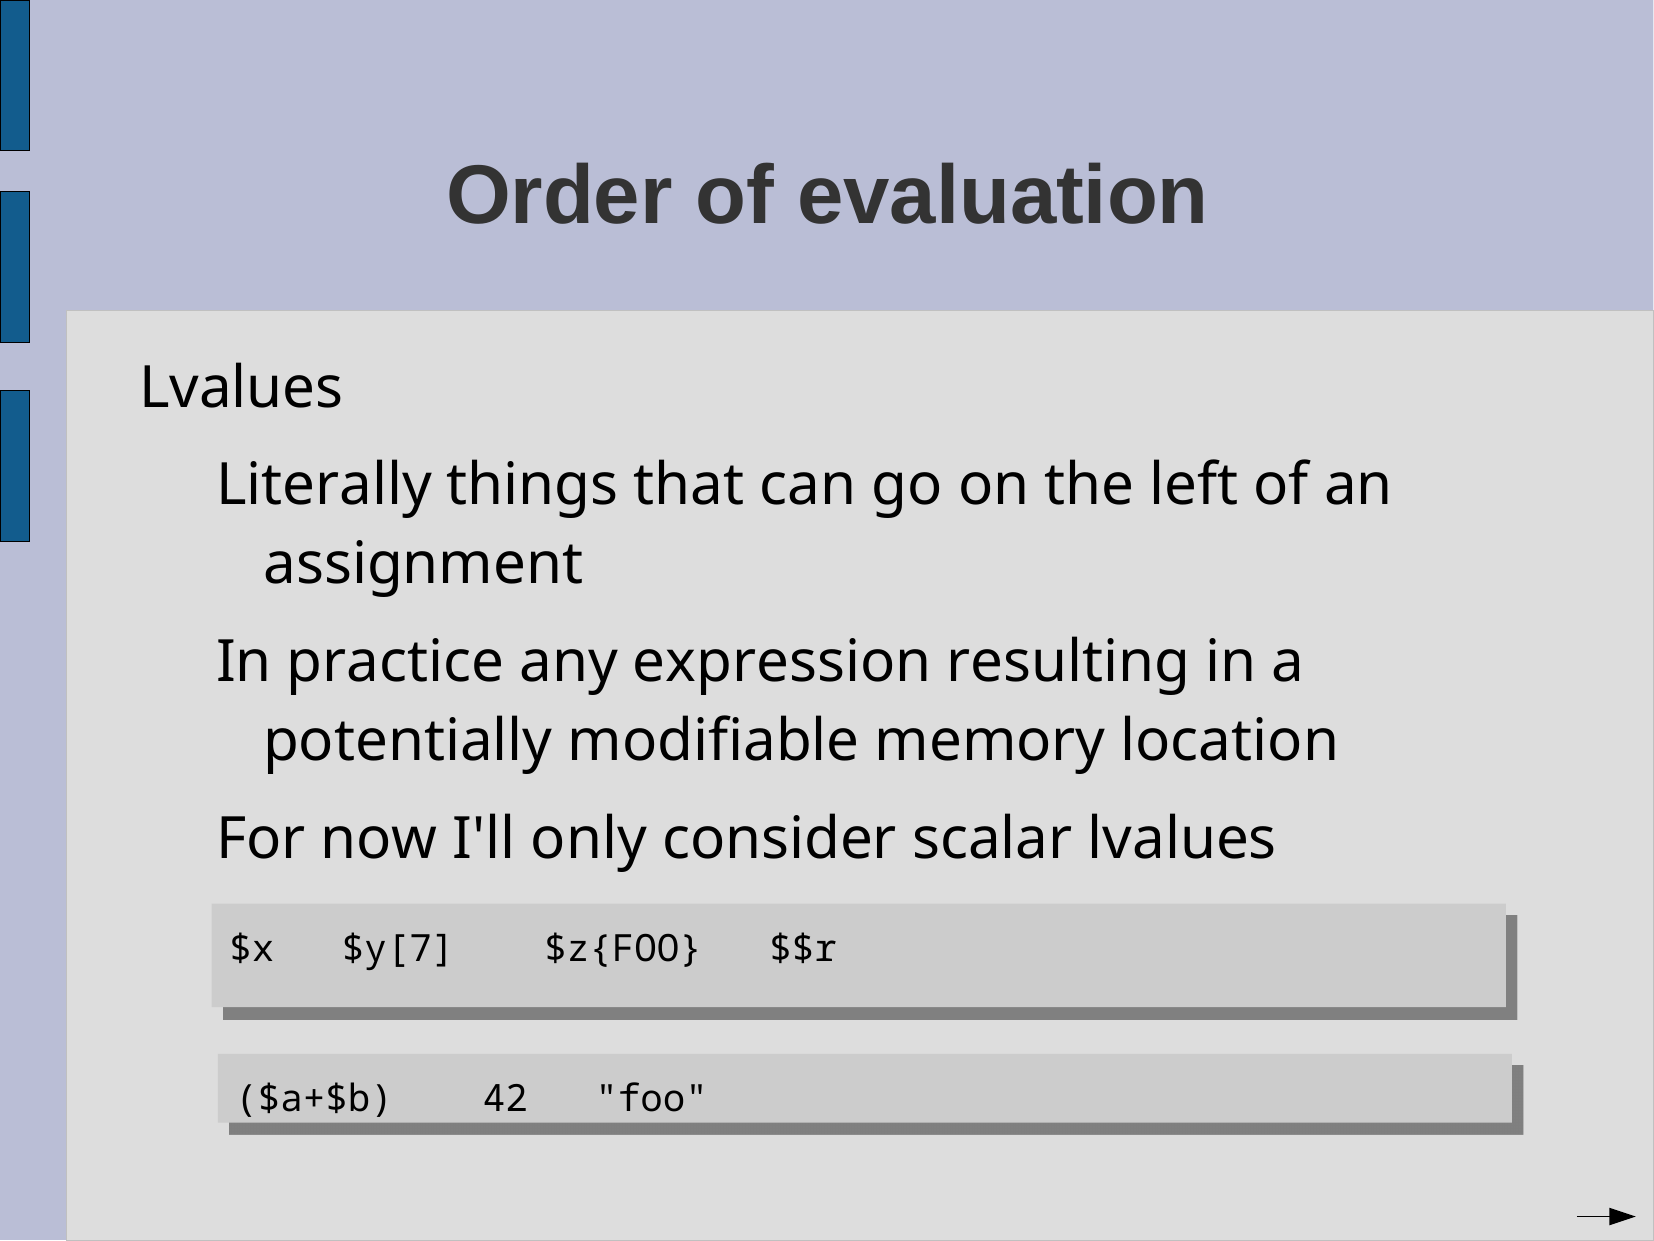

# Order of evaluation
Lvalues
Literally things that can go on the left of an assignment
In practice any expression resulting in a potentially modifiable memory location
For now I'll only consider scalar lvalues
$x $y[7] $z{FOO} $$r
($a+$b) 42 "foo"